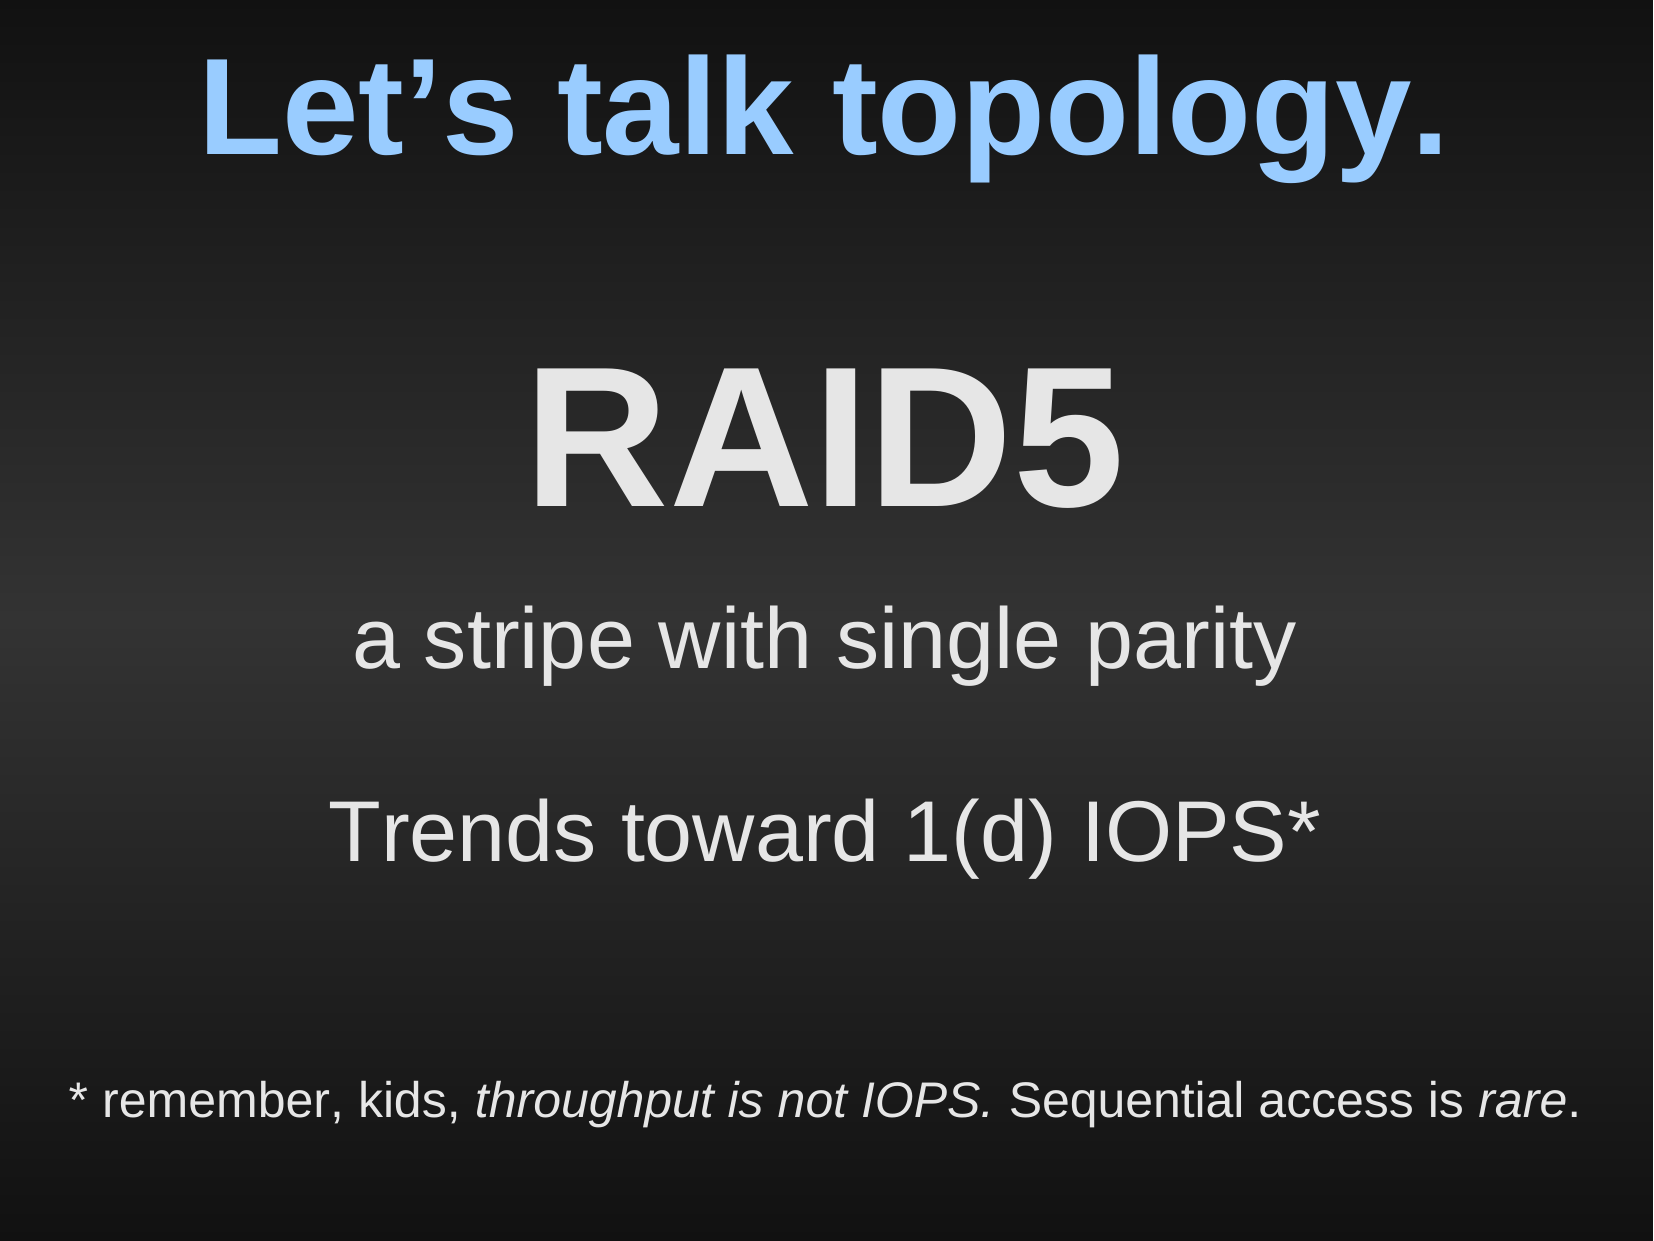

# Let’s talk topology.
RAID5
a stripe with single parity
Trends toward 1(d) IOPS*
* remember, kids, throughput is not IOPS. Sequential access is rare.